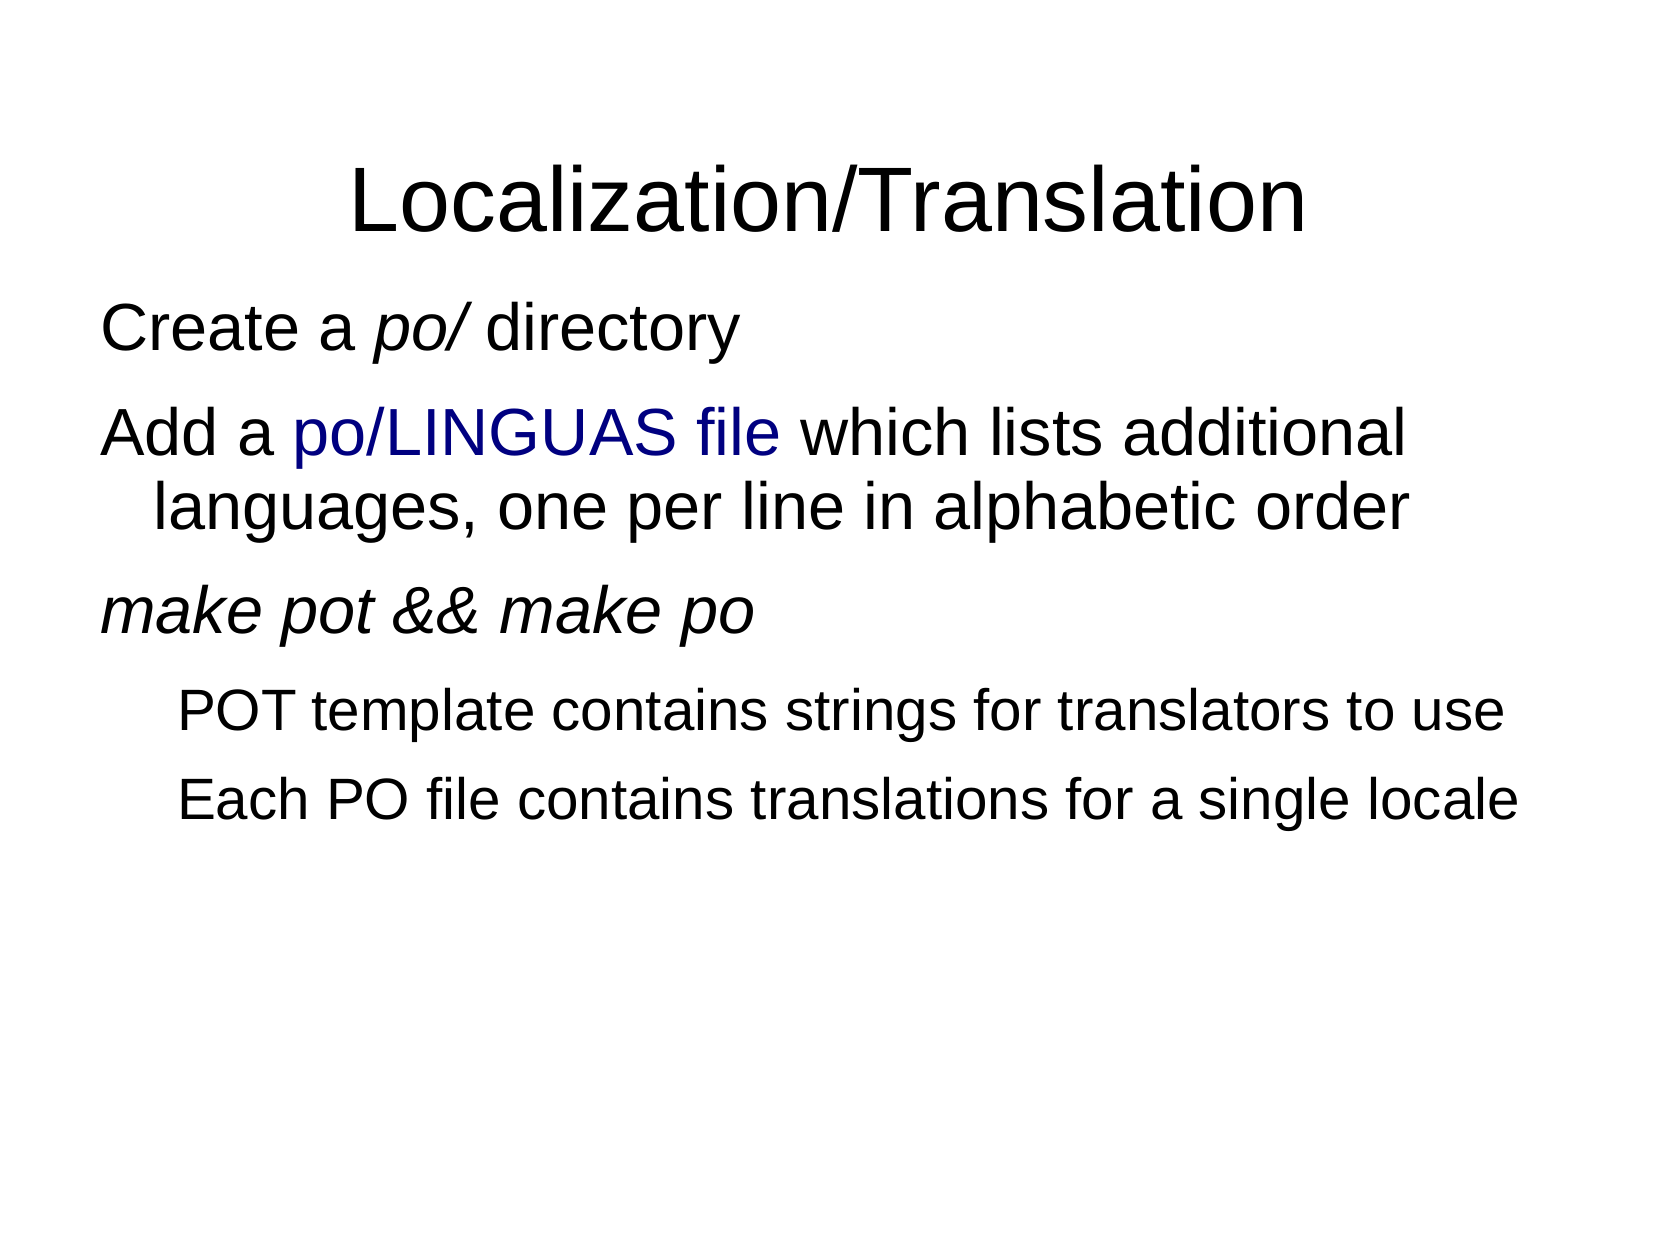

# Localization/Translation
Create a po/ directory
Add a po/LINGUAS file which lists additional languages, one per line in alphabetic order
make pot && make po
POT template contains strings for translators to use
Each PO file contains translations for a single locale